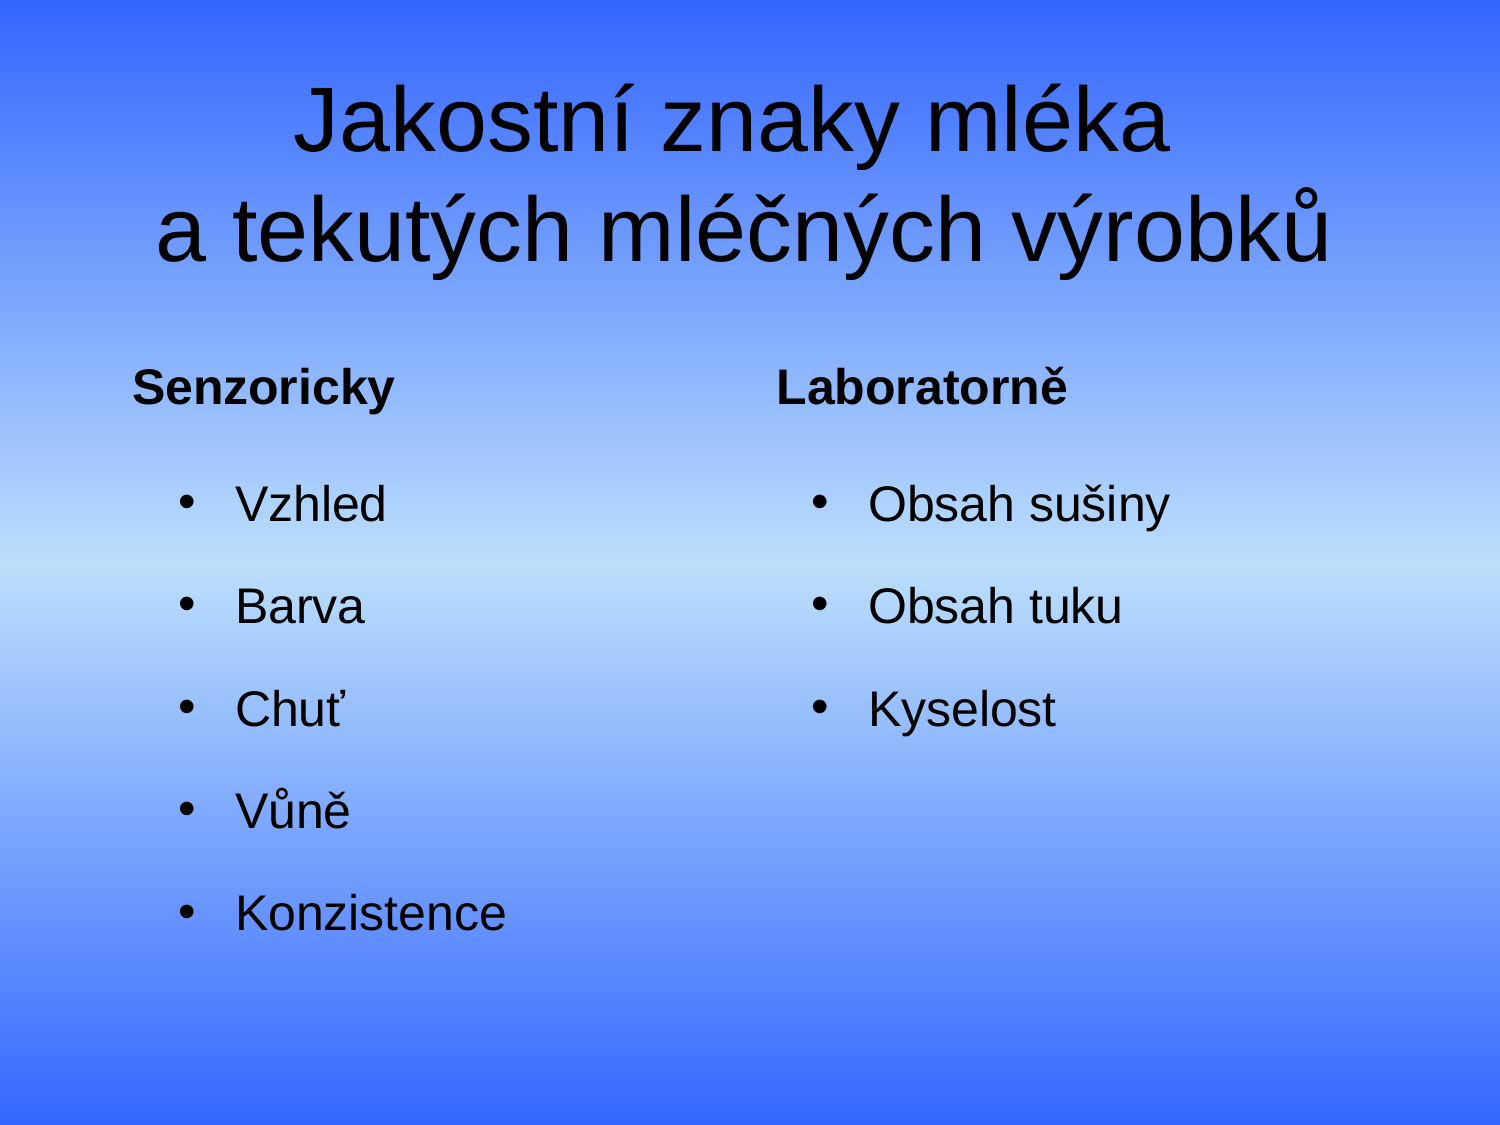

# Jakostní znaky mléka a tekutých mléčných výrobků
Senzoricky
Laboratorně
Vzhled
Barva
Chuť
Vůně
Konzistence
Obsah sušiny
Obsah tuku
Kyselost